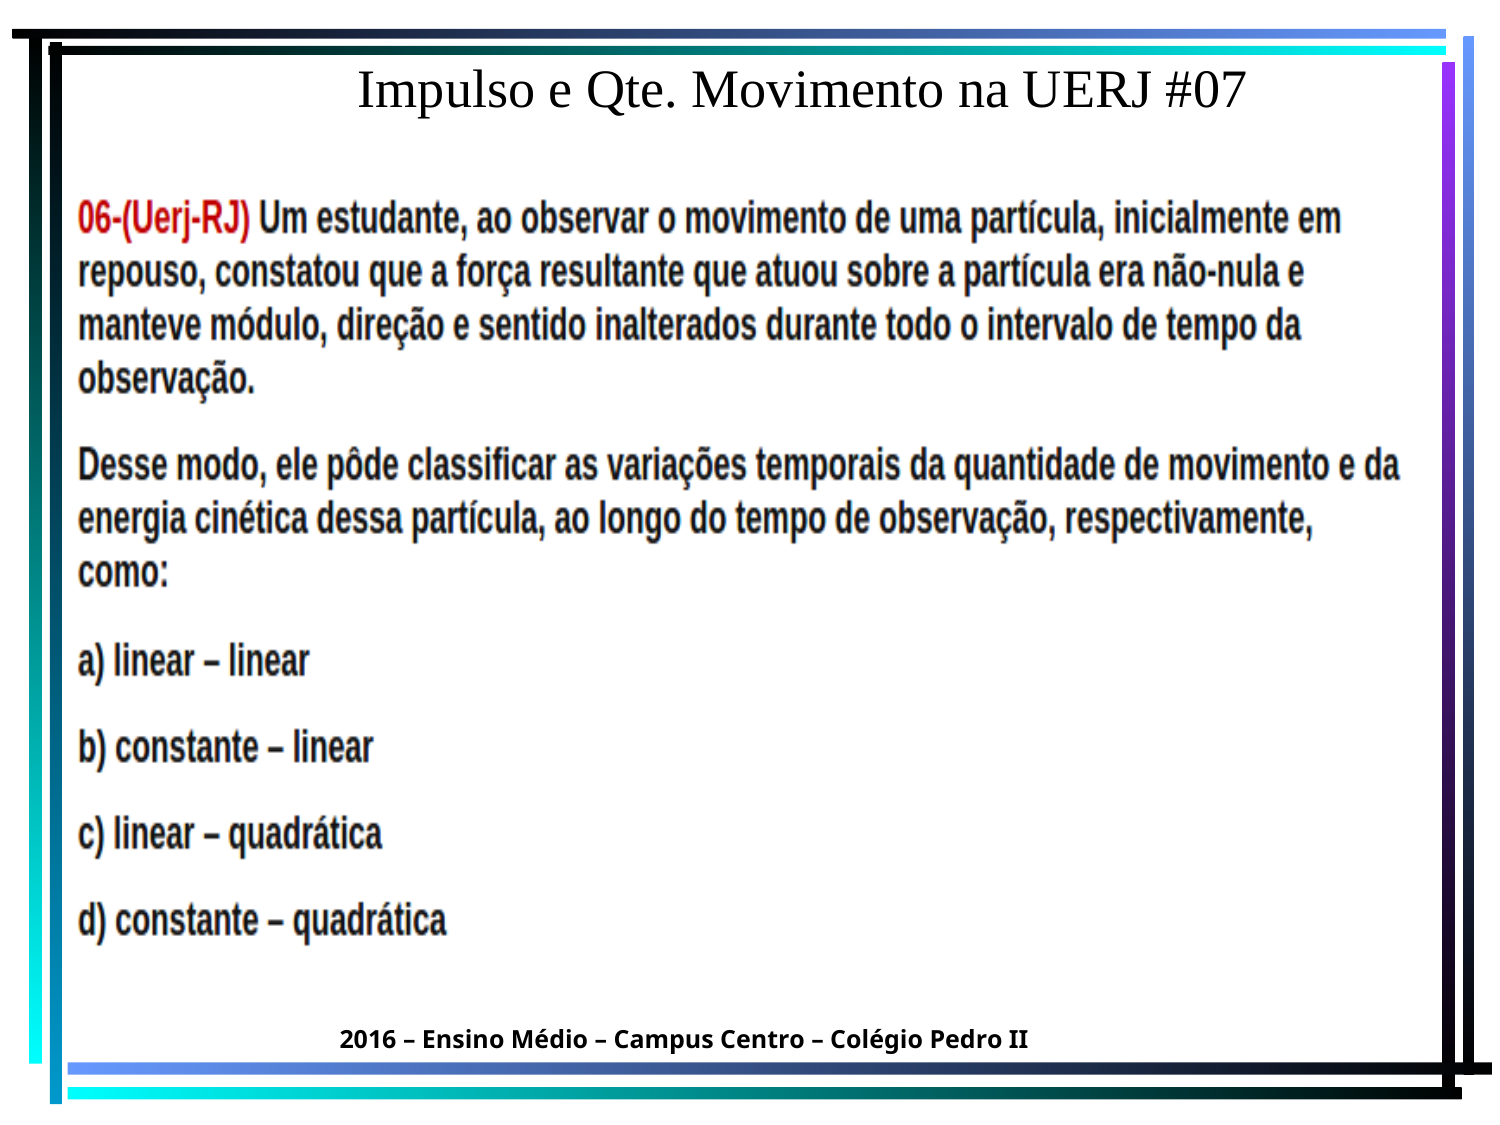

# Impulso e Qte. Movimento na UERJ #07
2016 – Ensino Médio – Campus Centro – Colégio Pedro II